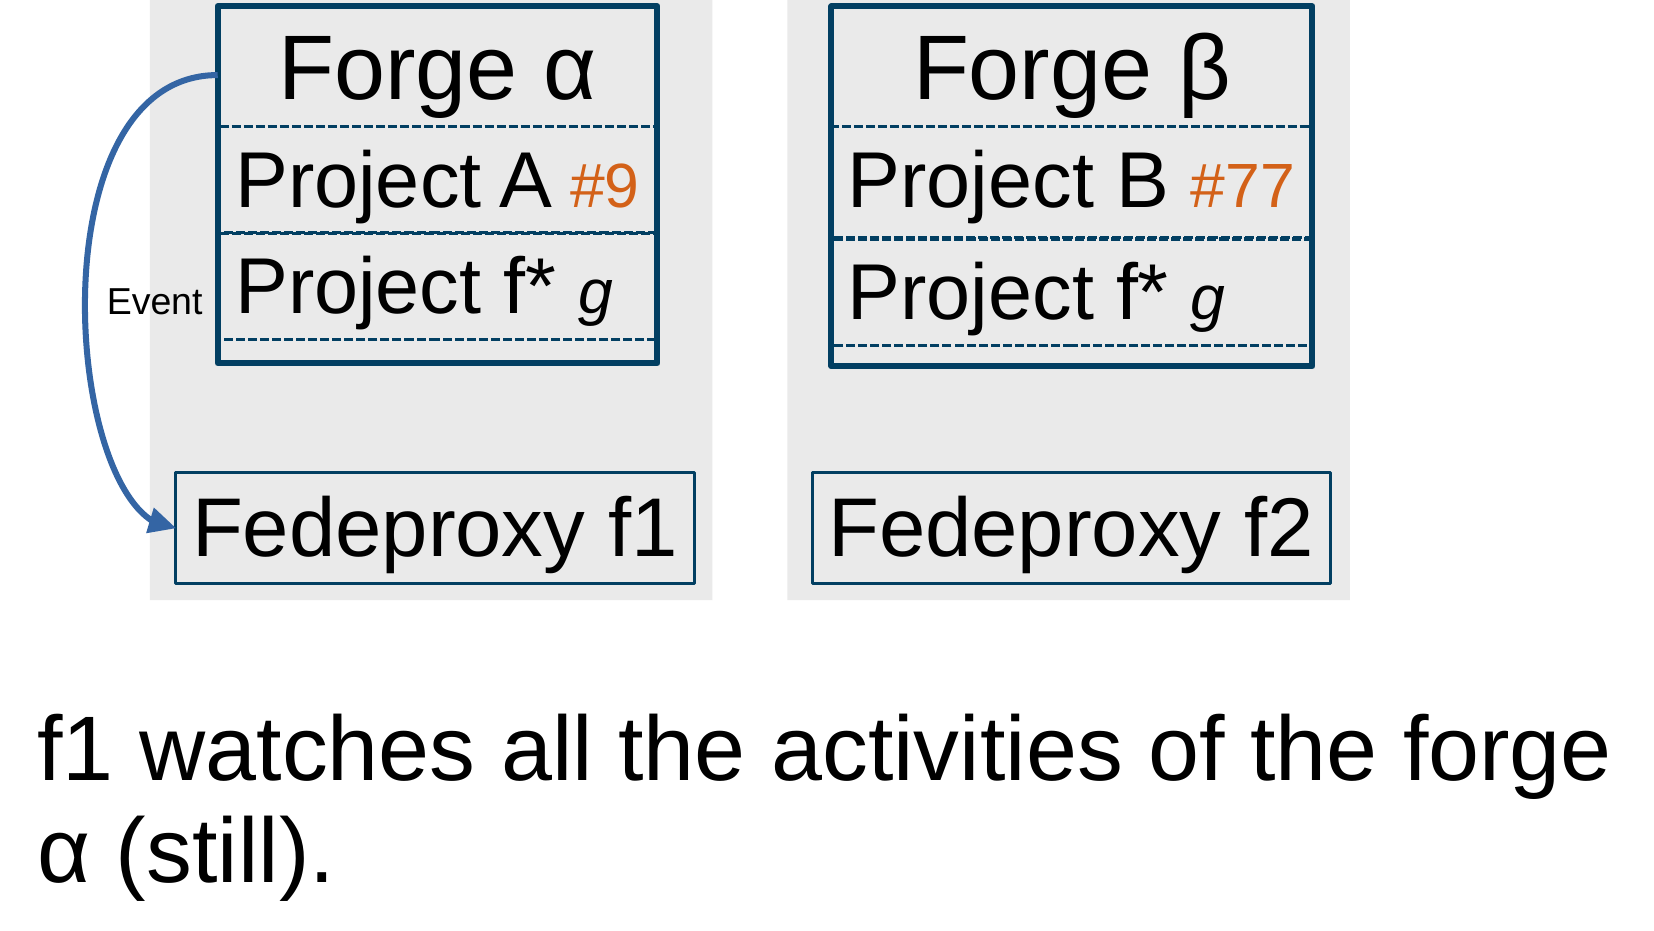

Forge α
Forge β
Project A #9
Project B #77
Project f* g
Project f* g
Fedeproxy f1
Fedeproxy f2
# f1 watches all the activities of the forge α (still).